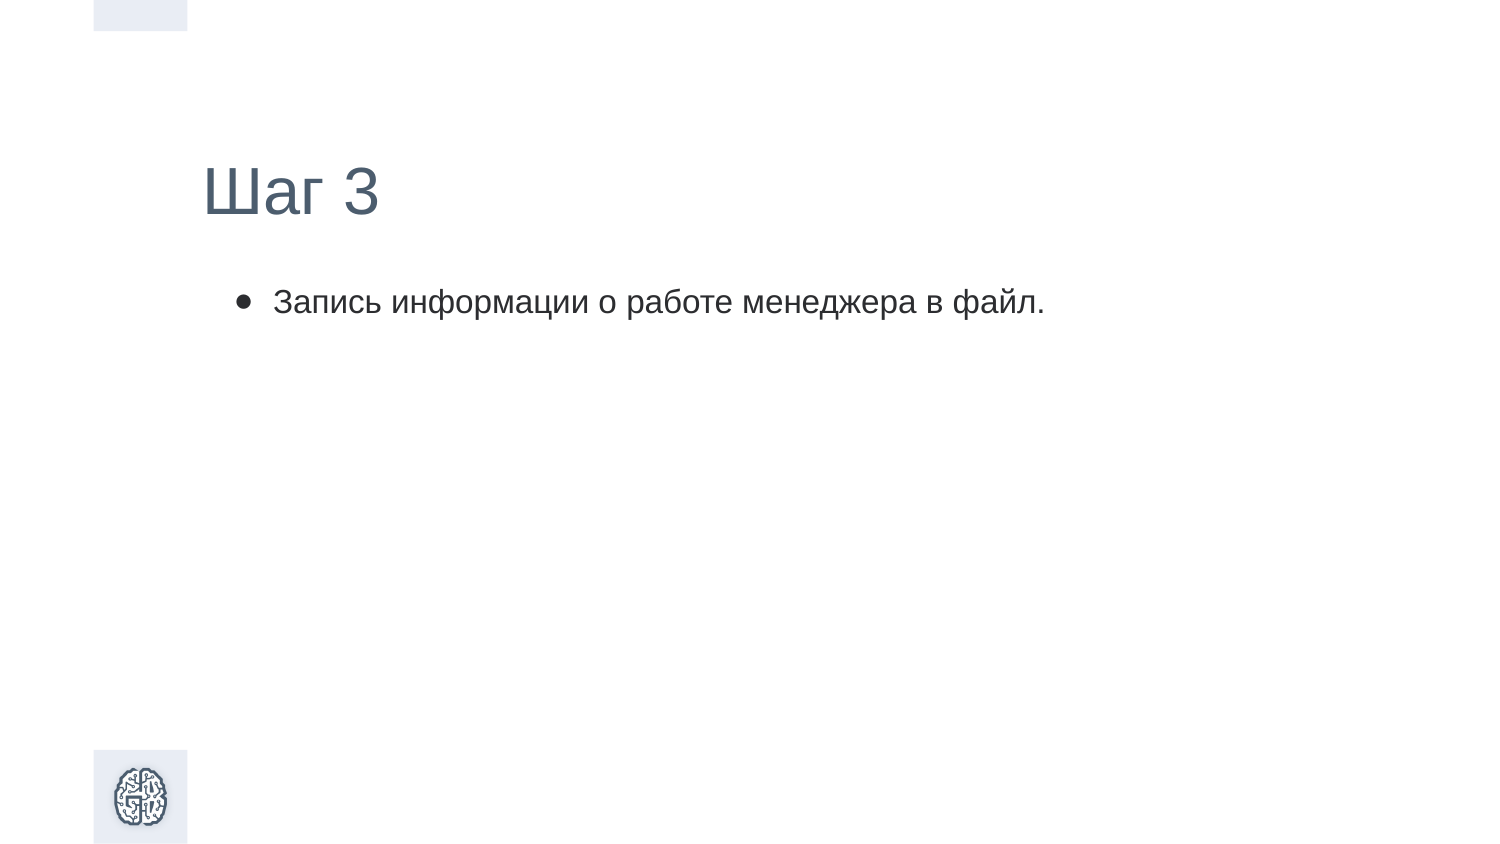

Шаг 3
Запись информации о работе менеджера в файл.